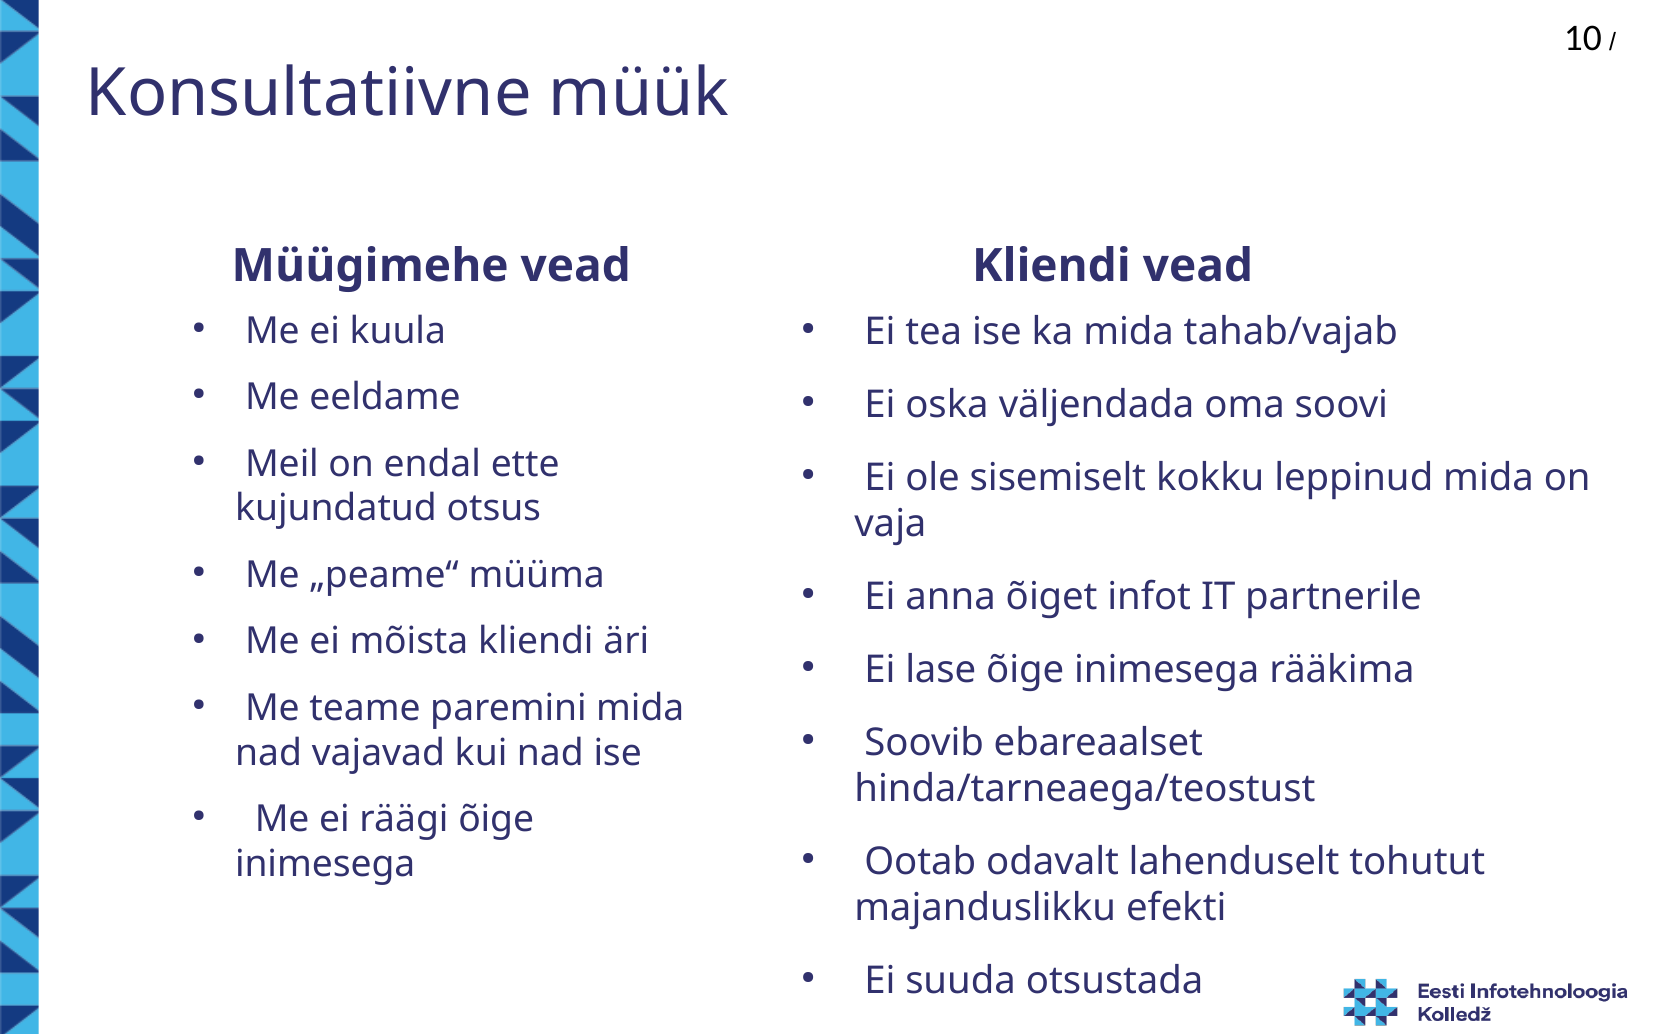

# Konsultatiivne müük
Müügimehe vead
Kliendi vead
 Me ei kuula
 Me eeldame
 Meil on endal ette kujundatud otsus
 Me „peame“ müüma
 Me ei mõista kliendi äri
 Me teame paremini mida nad vajavad kui nad ise
 Me ei räägi õige inimesega
 Ei tea ise ka mida tahab/vajab
 Ei oska väljendada oma soovi
 Ei ole sisemiselt kokku leppinud mida on vaja
 Ei anna õiget infot IT partnerile
 Ei lase õige inimesega rääkima
 Soovib ebareaalset hinda/tarneaega/teostust
 Ootab odavalt lahenduselt tohutut majanduslikku efekti
 Ei suuda otsustada